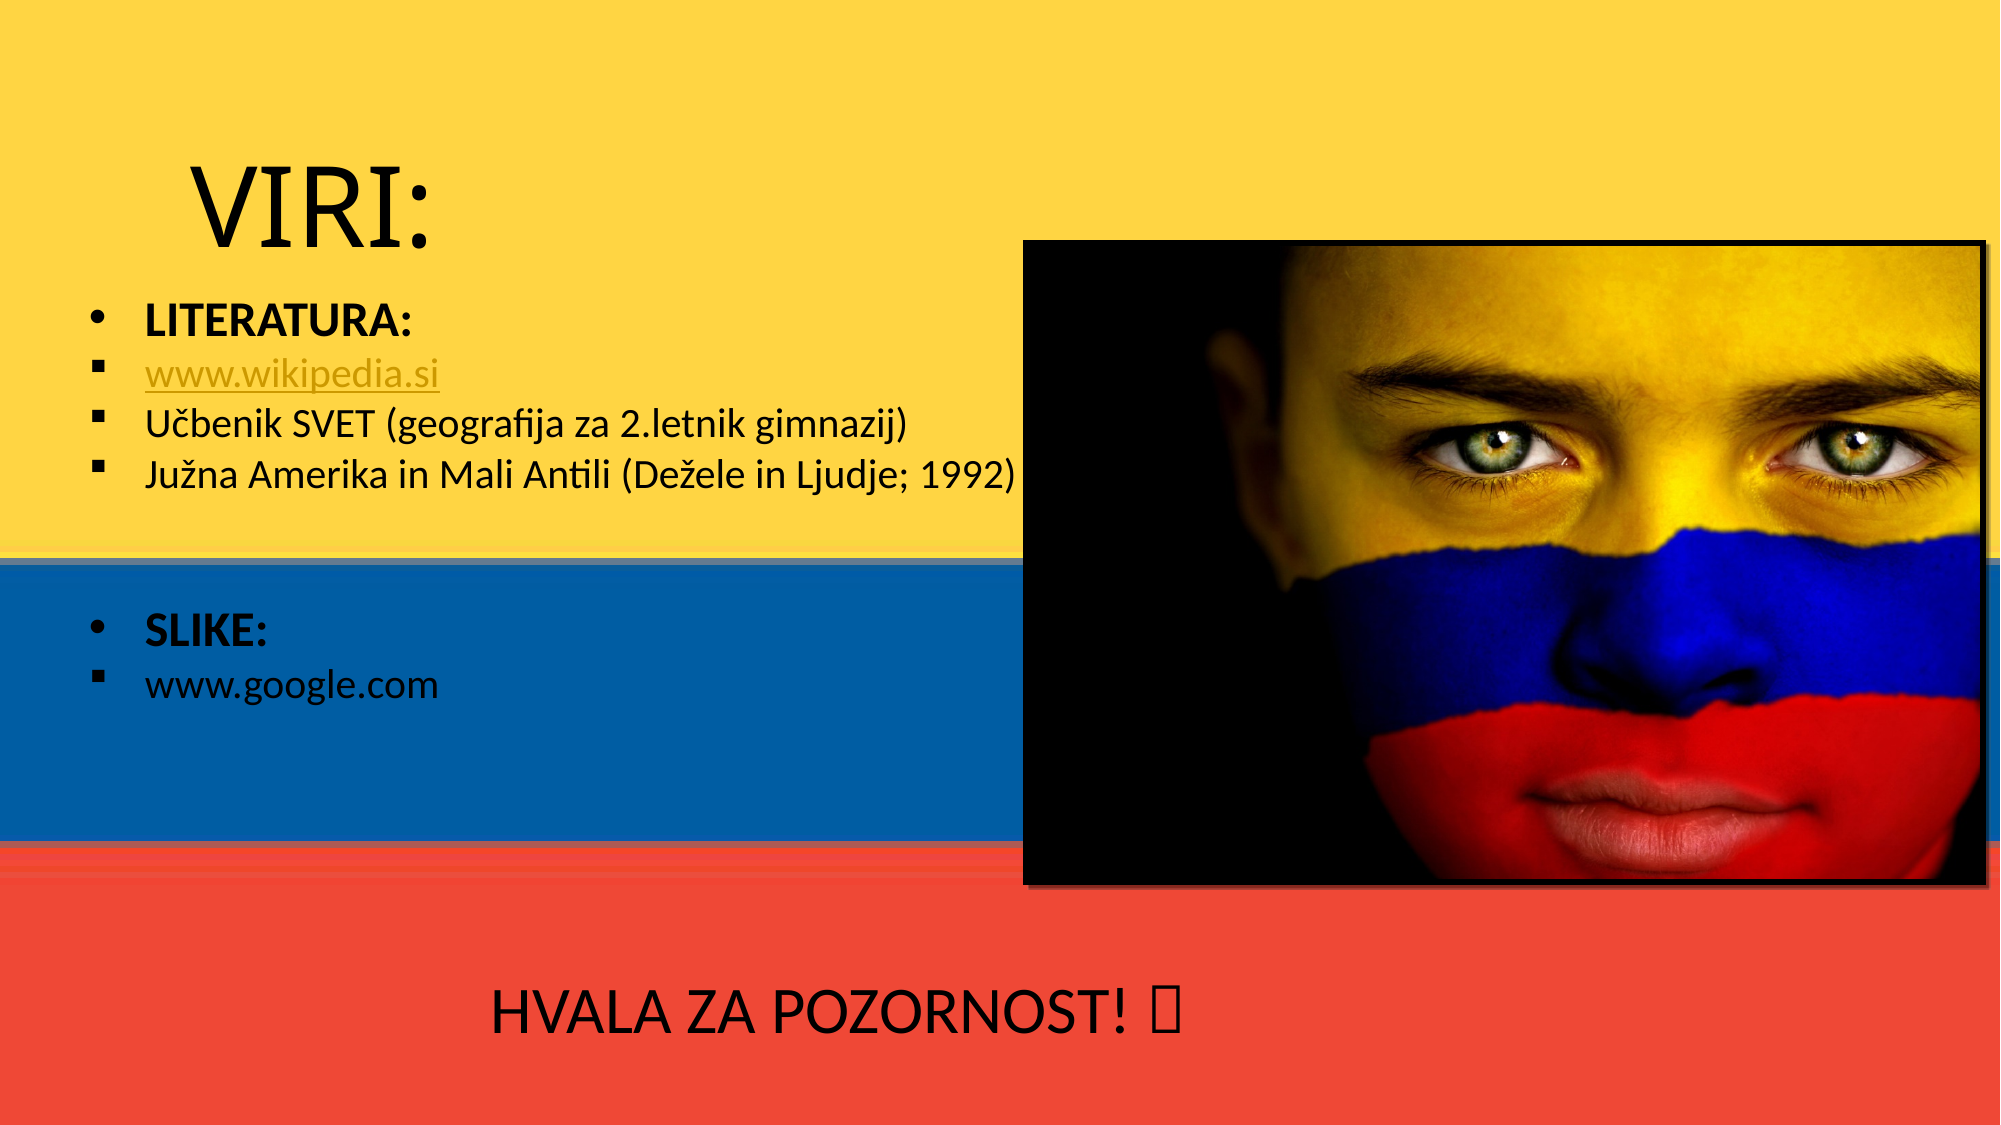

# VIRI:
LITERATURA:
www.wikipedia.si
Učbenik SVET (geografija za 2.letnik gimnazij)
Južna Amerika in Mali Antili (Dežele in Ljudje; 1992)
SLIKE:
www.google.com
HVALA ZA POZORNOST! 